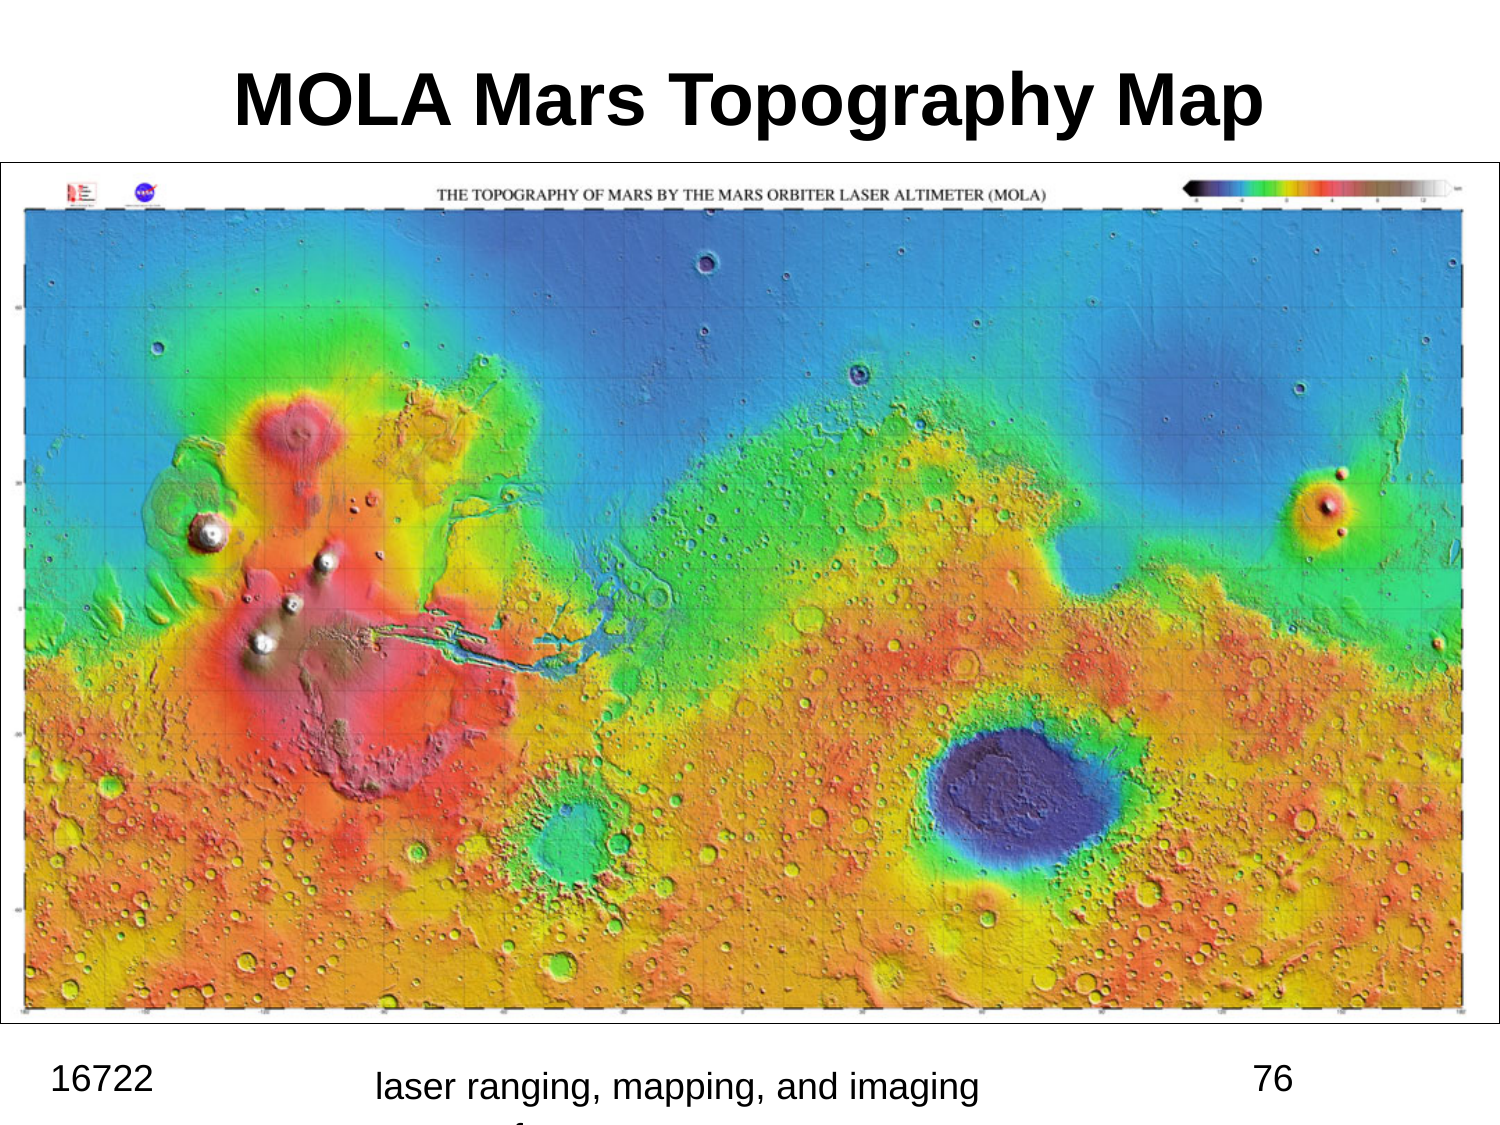

# MOLA Mars Topography Map
<date/time>16722
<footer>laser ranging, mapping, and imaging systems for
exploration robots